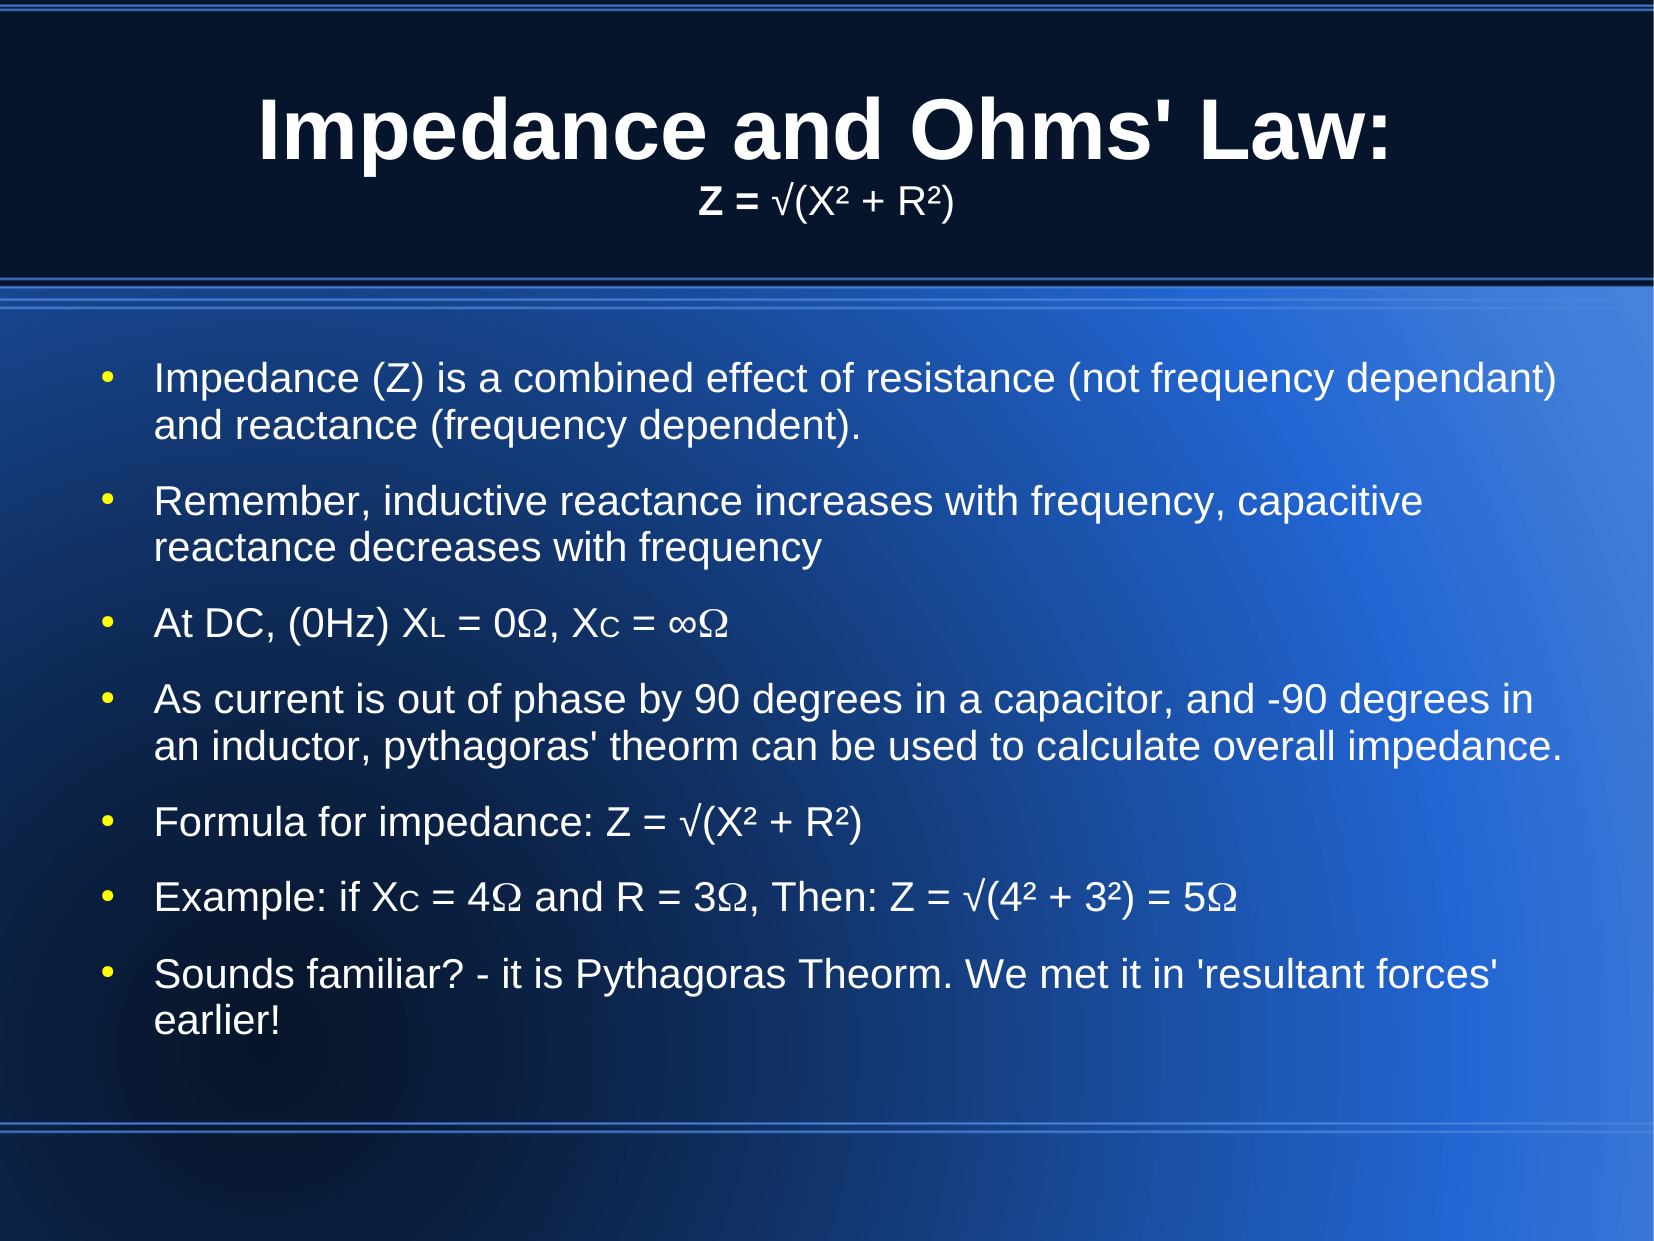

# Impedance and Ohms' Law: Z = √(X² + R²)
Impedance (Z) is a combined effect of resistance (not frequency dependant) and reactance (frequency dependent).
Remember, inductive reactance increases with frequency, capacitive reactance decreases with frequency
At DC, (0Hz) XL = 0W, XC = ∞W
As current is out of phase by 90 degrees in a capacitor, and -90 degrees in an inductor, pythagoras' theorm can be used to calculate overall impedance.
Formula for impedance: Z = √(X² + R²)
Example: if XC = 4W and R = 3W, Then: Z = √(4² + 3²) = 5W
Sounds familiar? - it is Pythagoras Theorm. We met it in 'resultant forces' earlier!